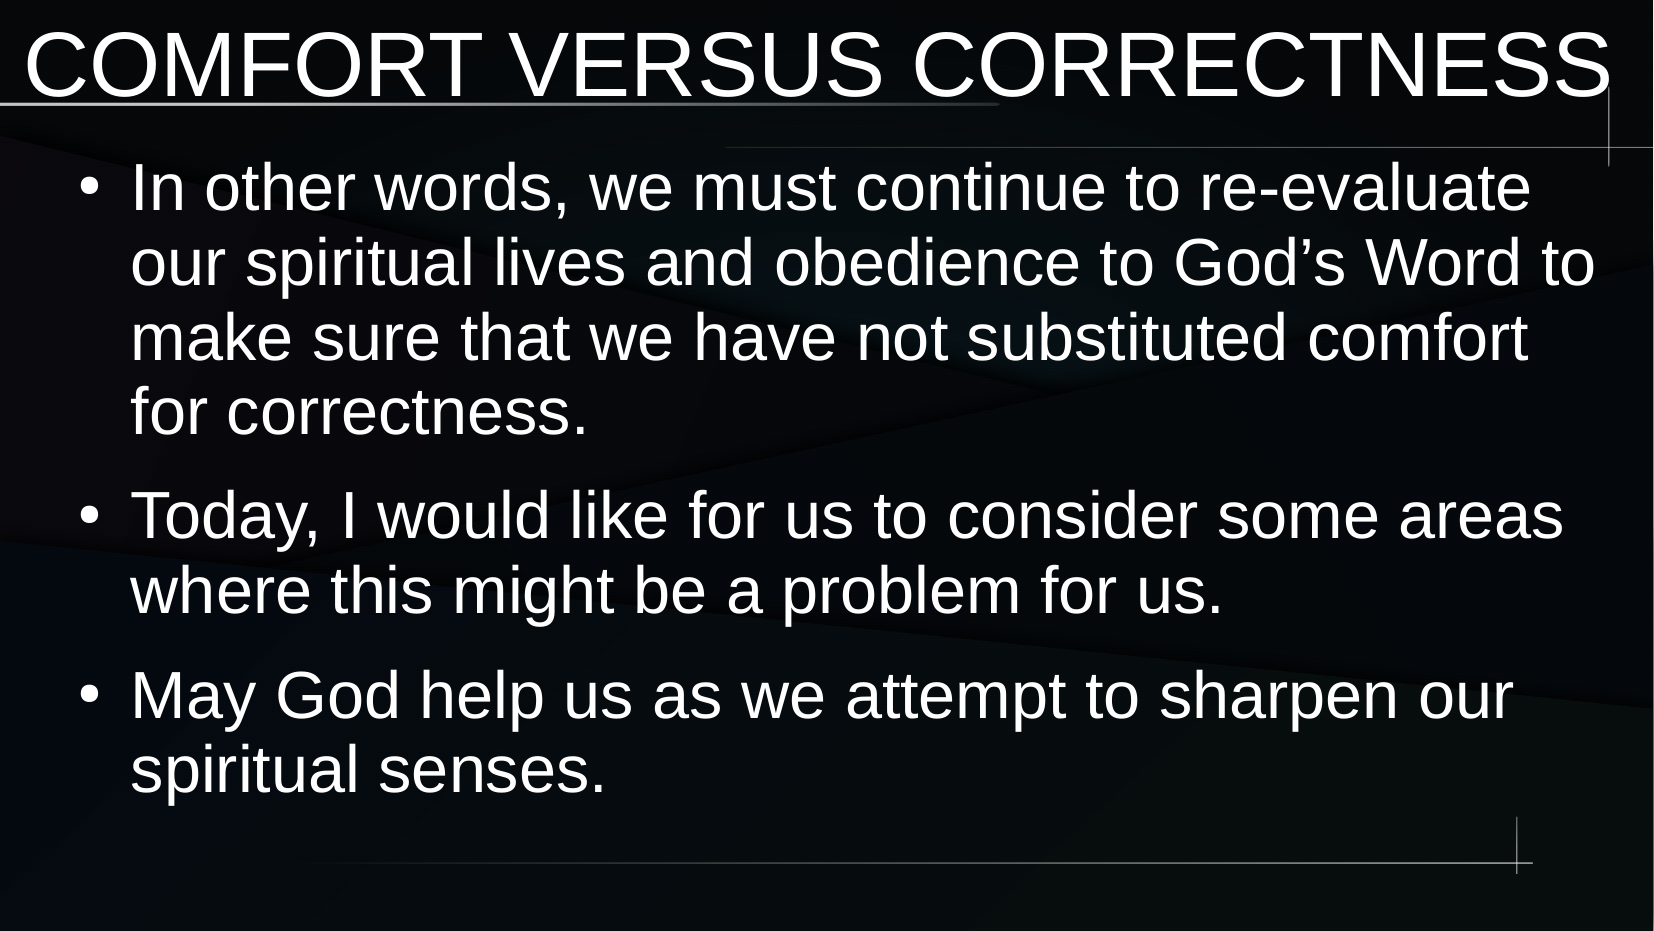

# COMFORT VERSUS CORRECTNESS
In other words, we must continue to re-evaluate our spiritual lives and obedience to God’s Word to make sure that we have not substituted comfort for correctness.
Today, I would like for us to consider some areas where this might be a problem for us.
May God help us as we attempt to sharpen our spiritual senses.